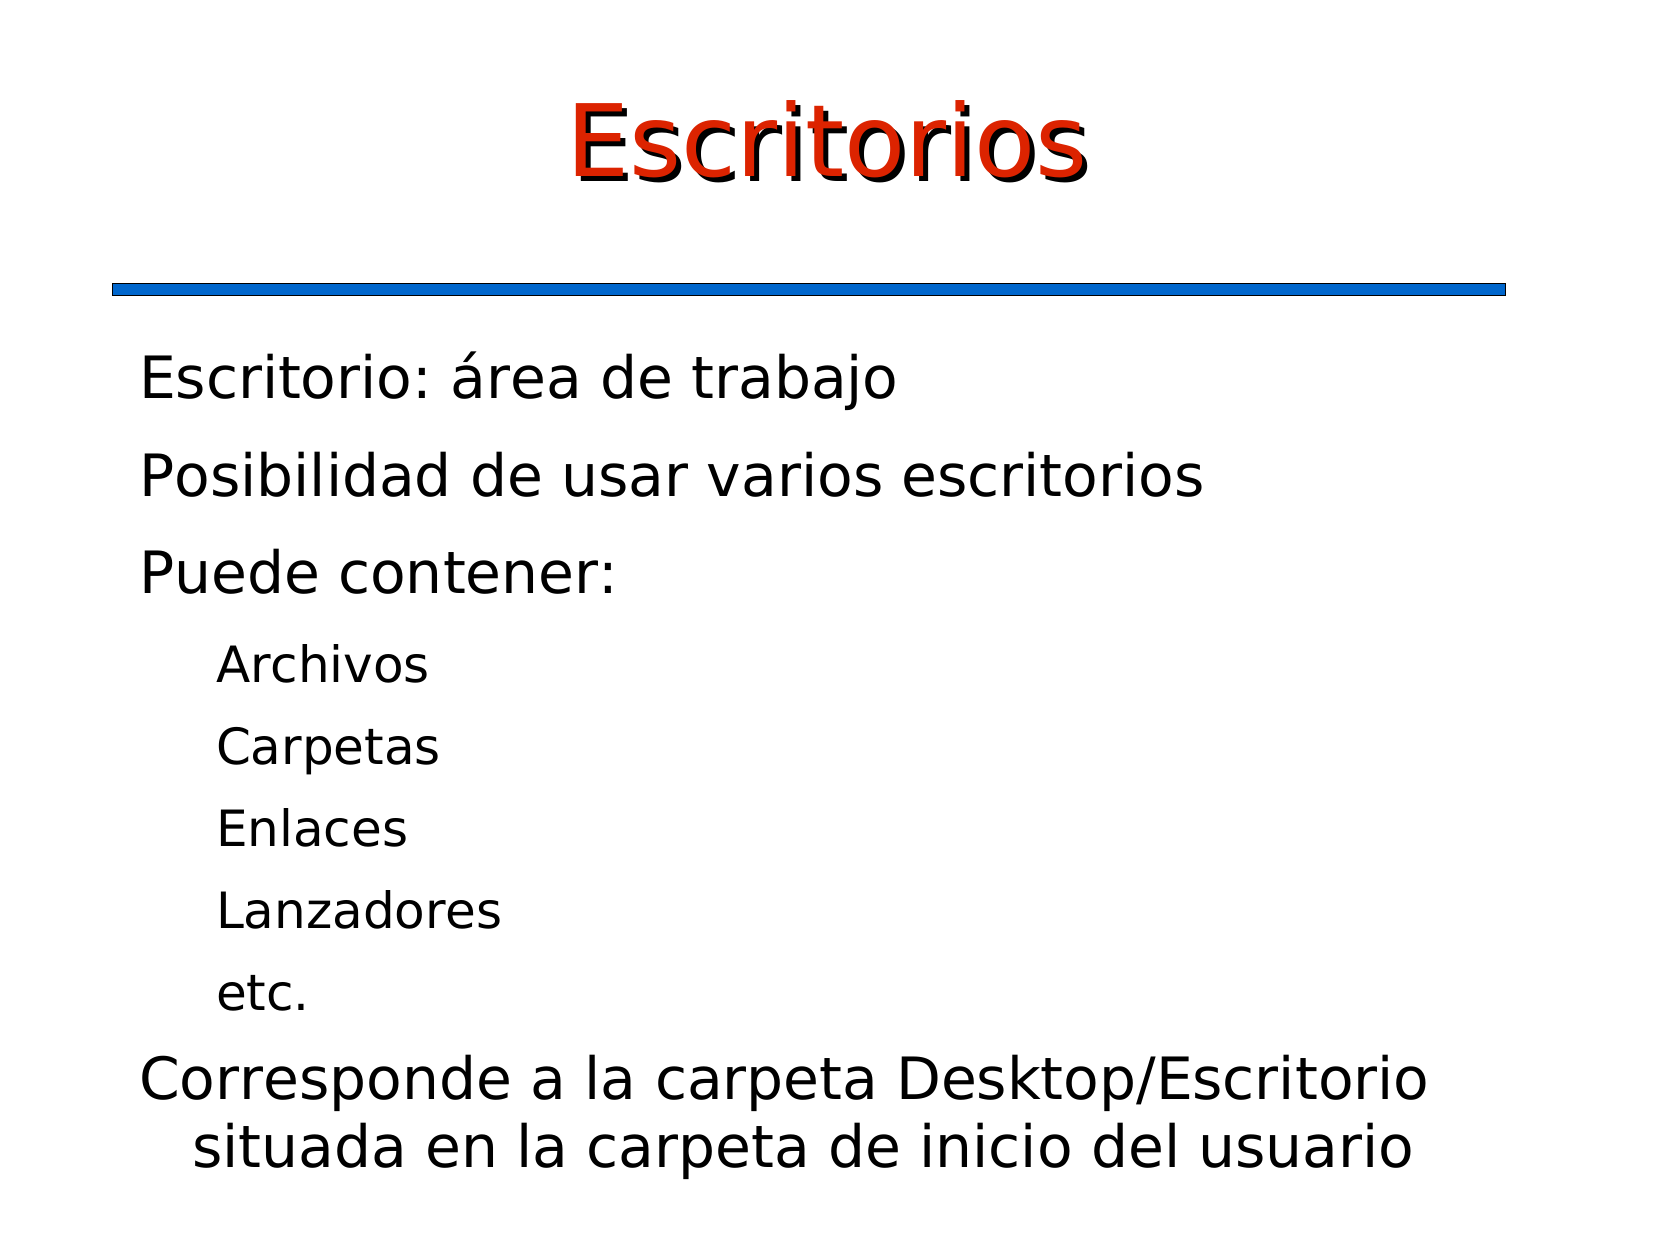

# Escritorios
Escritorio: área de trabajo
Posibilidad de usar varios escritorios
Puede contener:
Archivos
Carpetas
Enlaces
Lanzadores
etc.
Corresponde a la carpeta Desktop/Escritorio situada en la carpeta de inicio del usuario